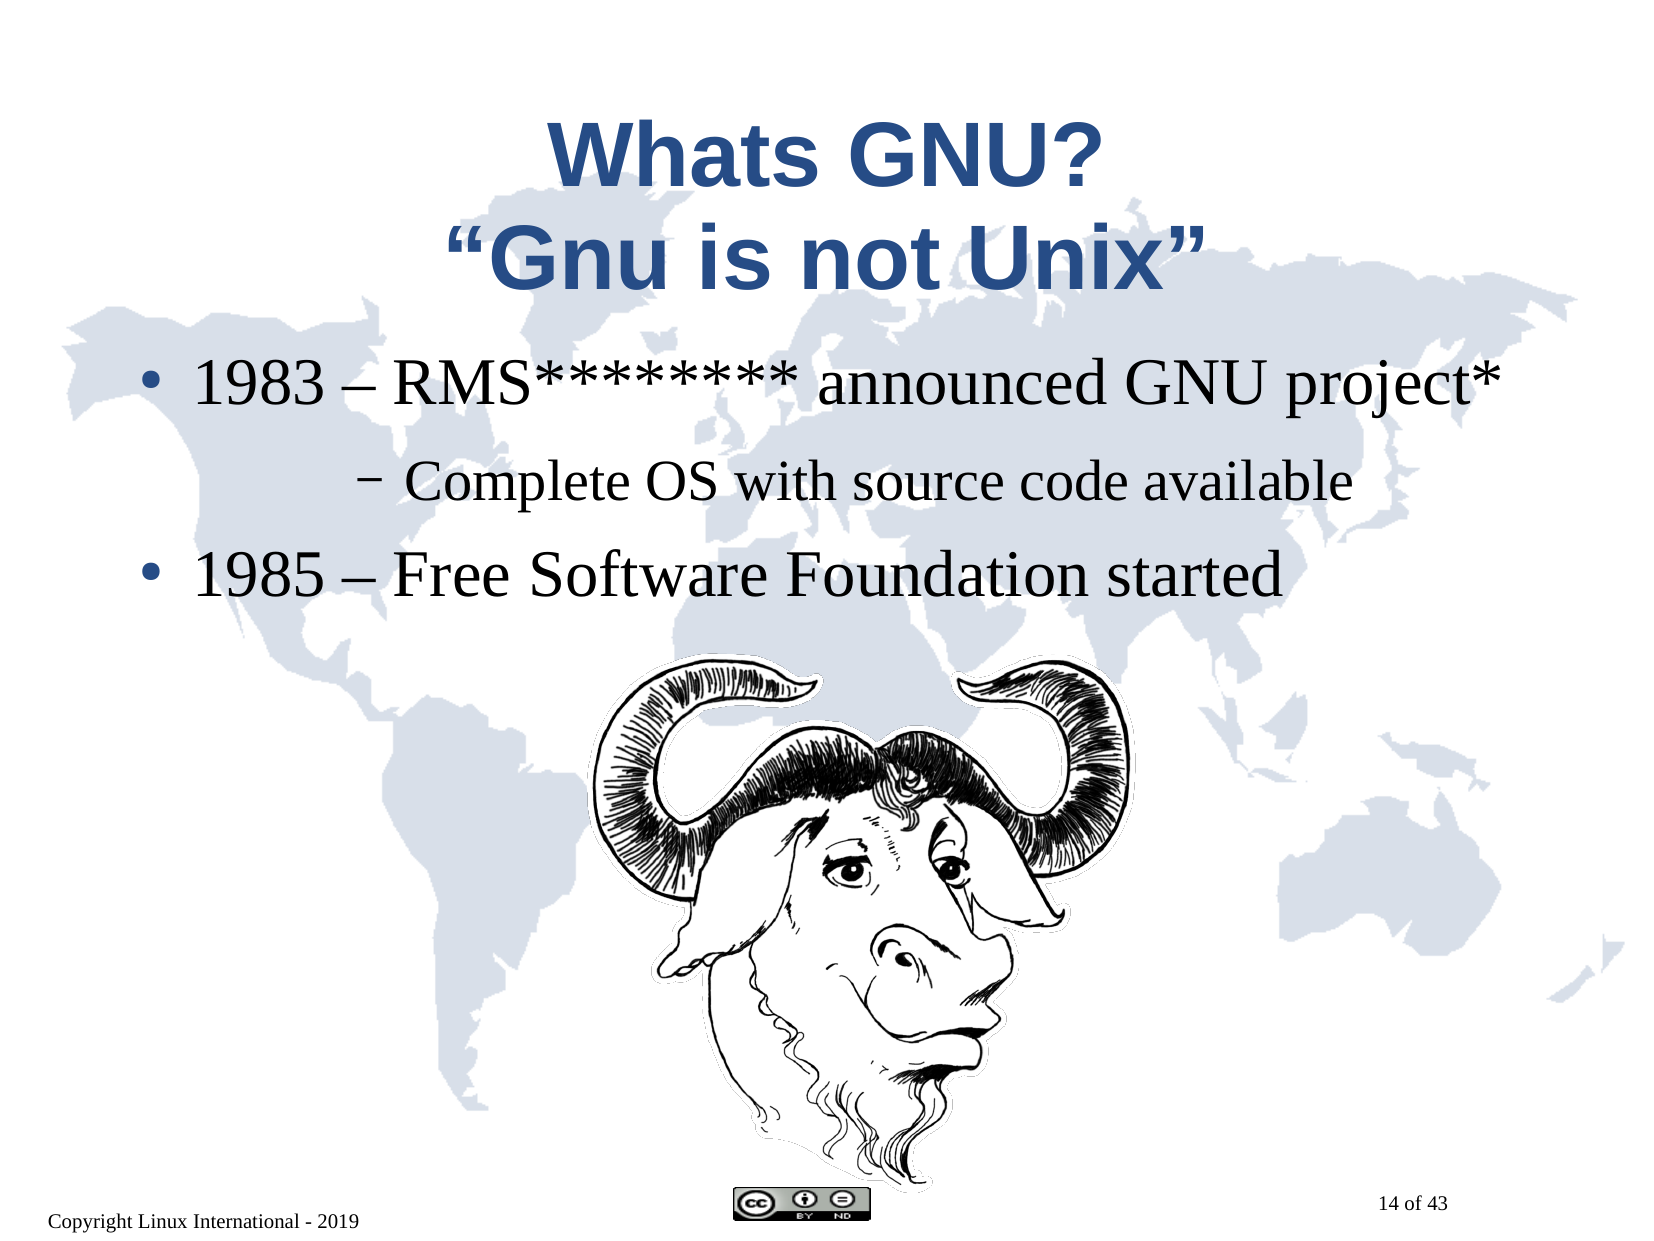

# Whats GNU? “Gnu is not Unix”
1983 – RMS******** announced GNU project*
Complete OS with source code available
1985 – Free Software Foundation started